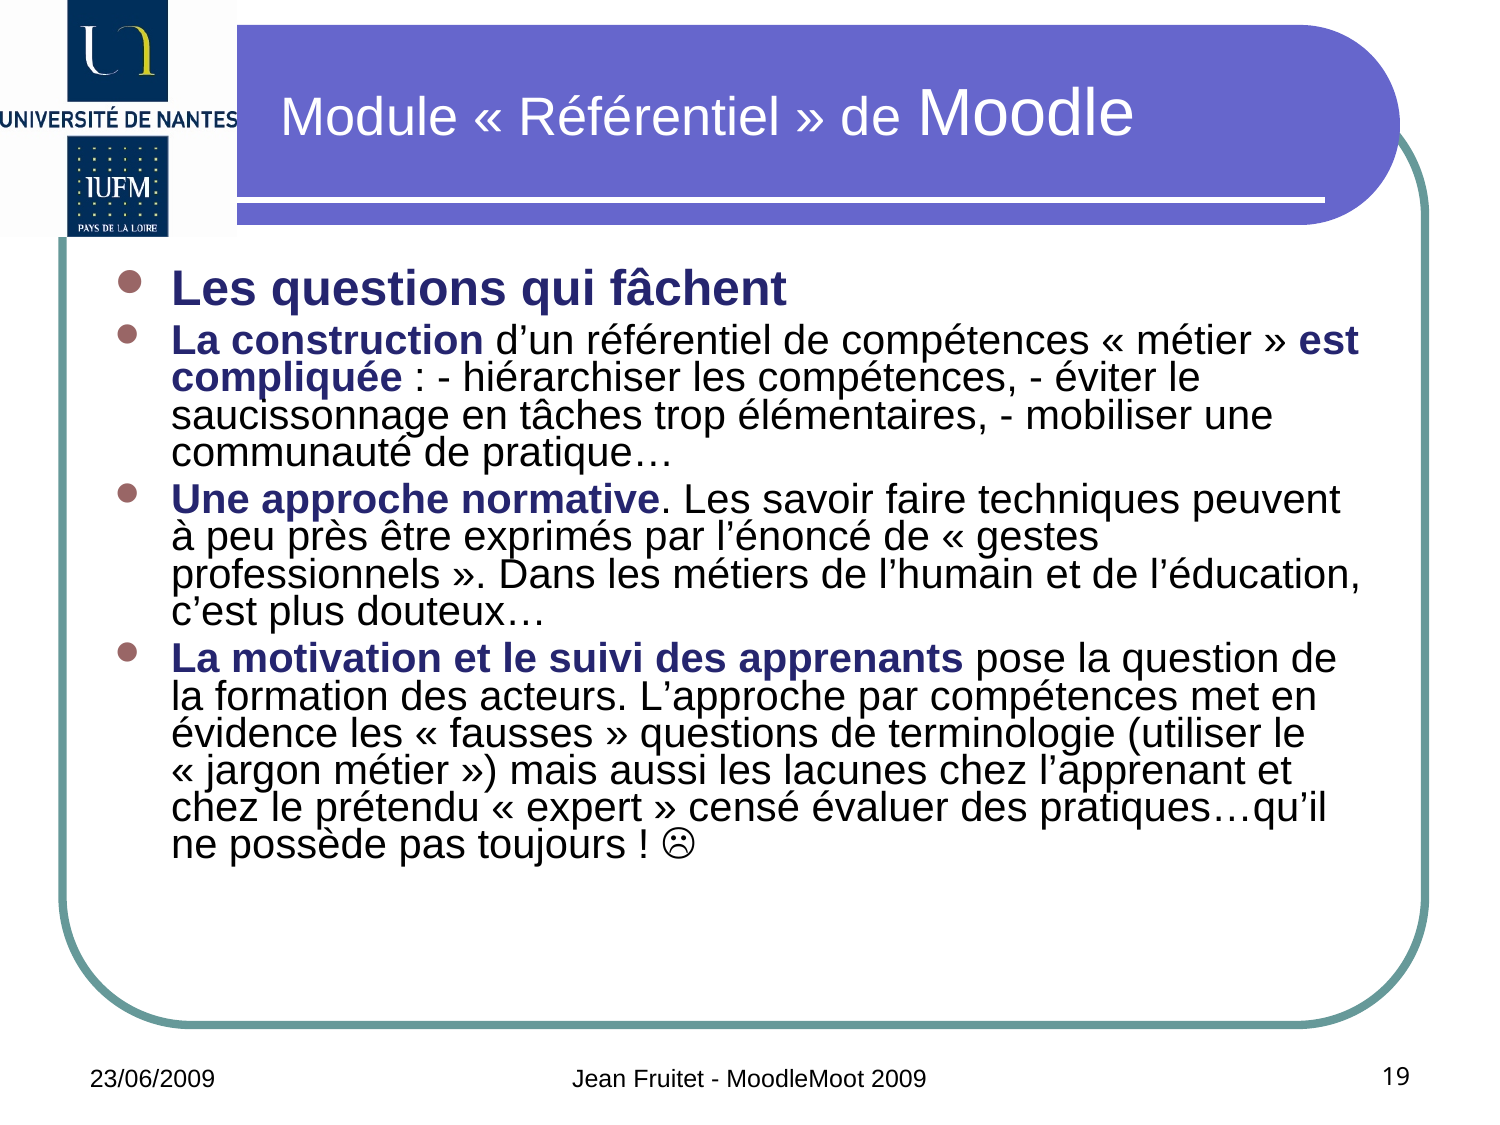

Module « Référentiel » de Moodle
# Les questions qui fâchent
La construction d’un référentiel de compétences « métier » est compliquée : - hiérarchiser les compétences, - éviter le saucissonnage en tâches trop élémentaires, - mobiliser une communauté de pratique…
Une approche normative. Les savoir faire techniques peuvent à peu près être exprimés par l’énoncé de « gestes professionnels ». Dans les métiers de l’humain et de l’éducation, c’est plus douteux…
La motivation et le suivi des apprenants pose la question de la formation des acteurs. L’approche par compétences met en évidence les « fausses » questions de terminologie (utiliser le « jargon métier ») mais aussi les lacunes chez l’apprenant et chez le prétendu « expert » censé évaluer des pratiques…qu’il ne possède pas toujours ! 
23/06/2009
Jean Fruitet - MoodleMoot 2009
19